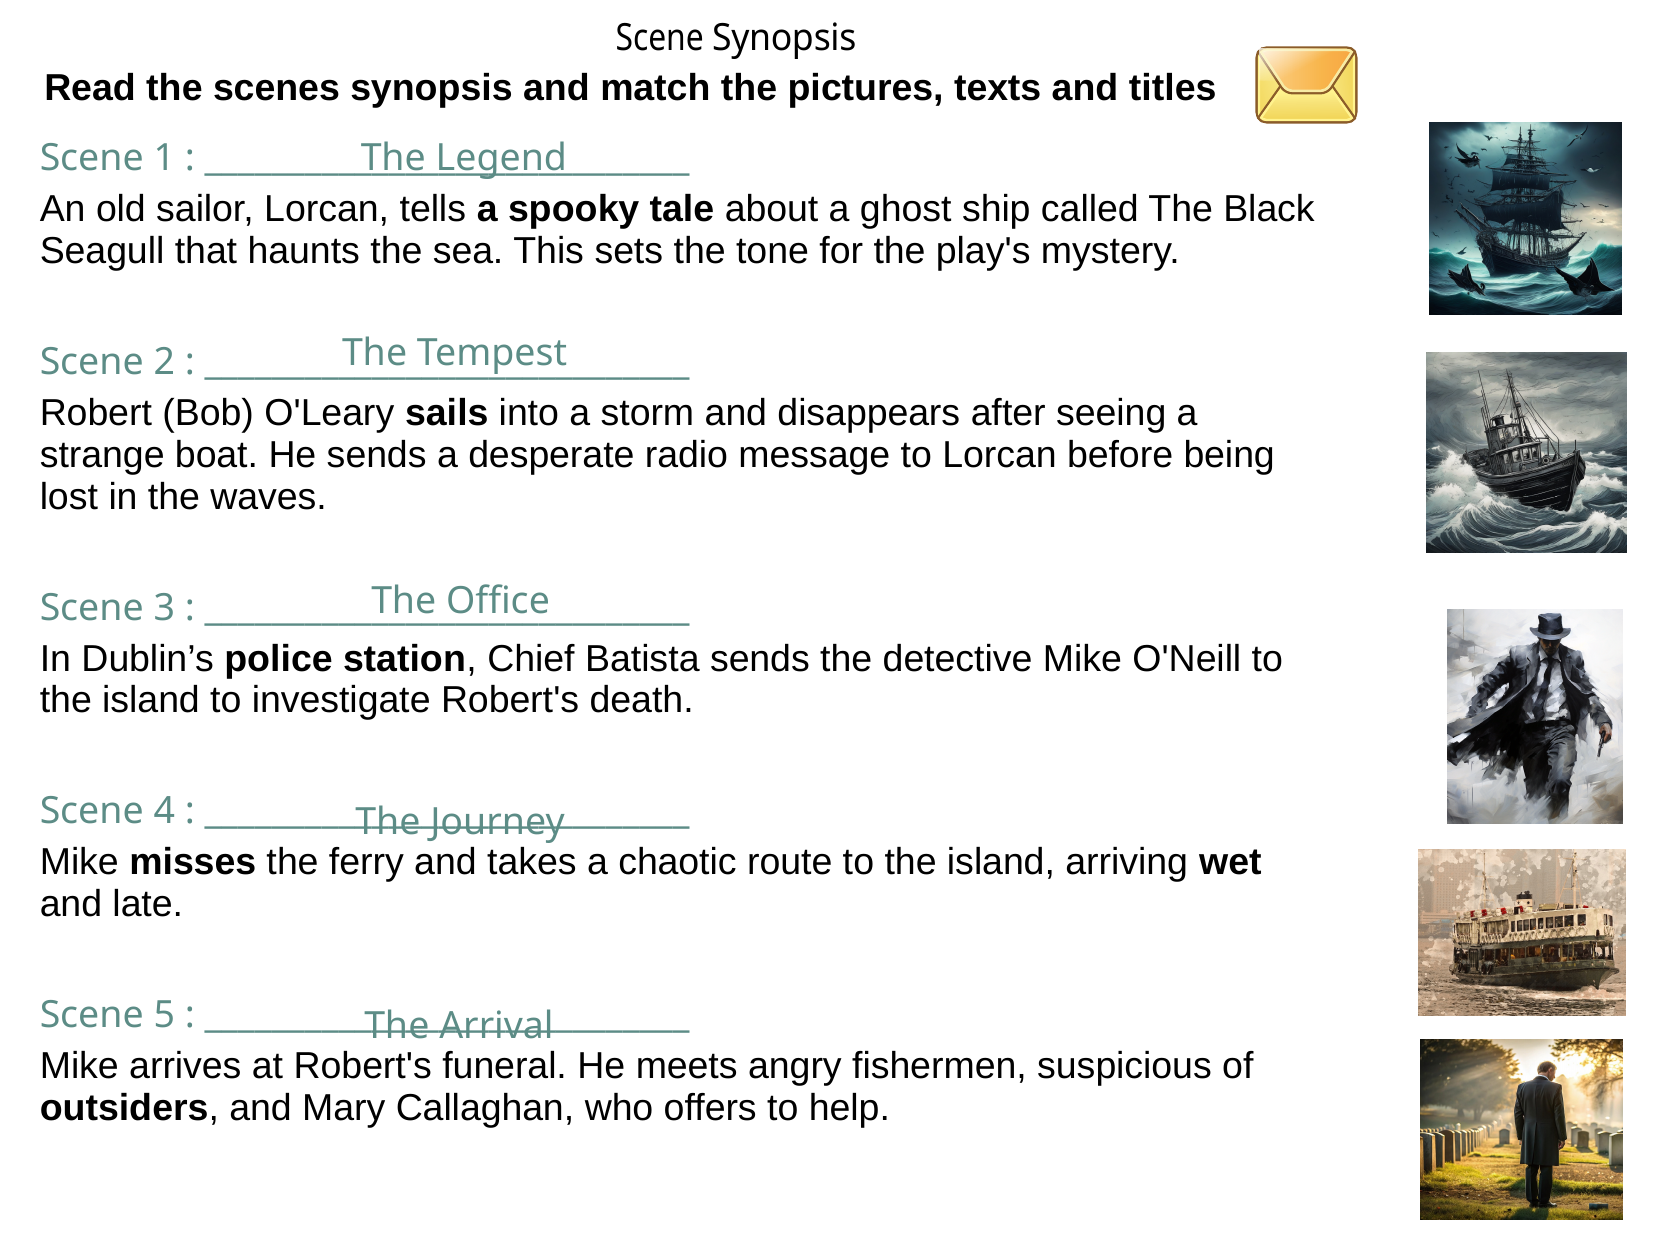

Diapositives en fin de diaporama pour impression / découpage
Correction par animation
Scene Synopsis
Read the scenes synopsis and match the pictures, texts and titles
Scene 1 : _____________________________
An old sailor, Lorcan, tells a spooky tale about a ghost ship called The Black Seagull that haunts the sea. This sets the tone for the play's mystery.
Scene 2 : _____________________________
Robert (Bob) O'Leary sails into a storm and disappears after seeing a strange boat. He sends a desperate radio message to Lorcan before being lost in the waves.
Scene 3 : _____________________________
In Dublin’s police station, Chief Batista sends the detective Mike O'Neill to the island to investigate Robert's death.
Scene 4 : _____________________________
Mike misses the ferry and takes a chaotic route to the island, arriving wet and late.
Scene 5 : _____________________________
Mike arrives at Robert's funeral. He meets angry fishermen, suspicious of outsiders, and Mary Callaghan, who offers to help.
The Legend
The Tempest
The Office
The Journey
The Arrival